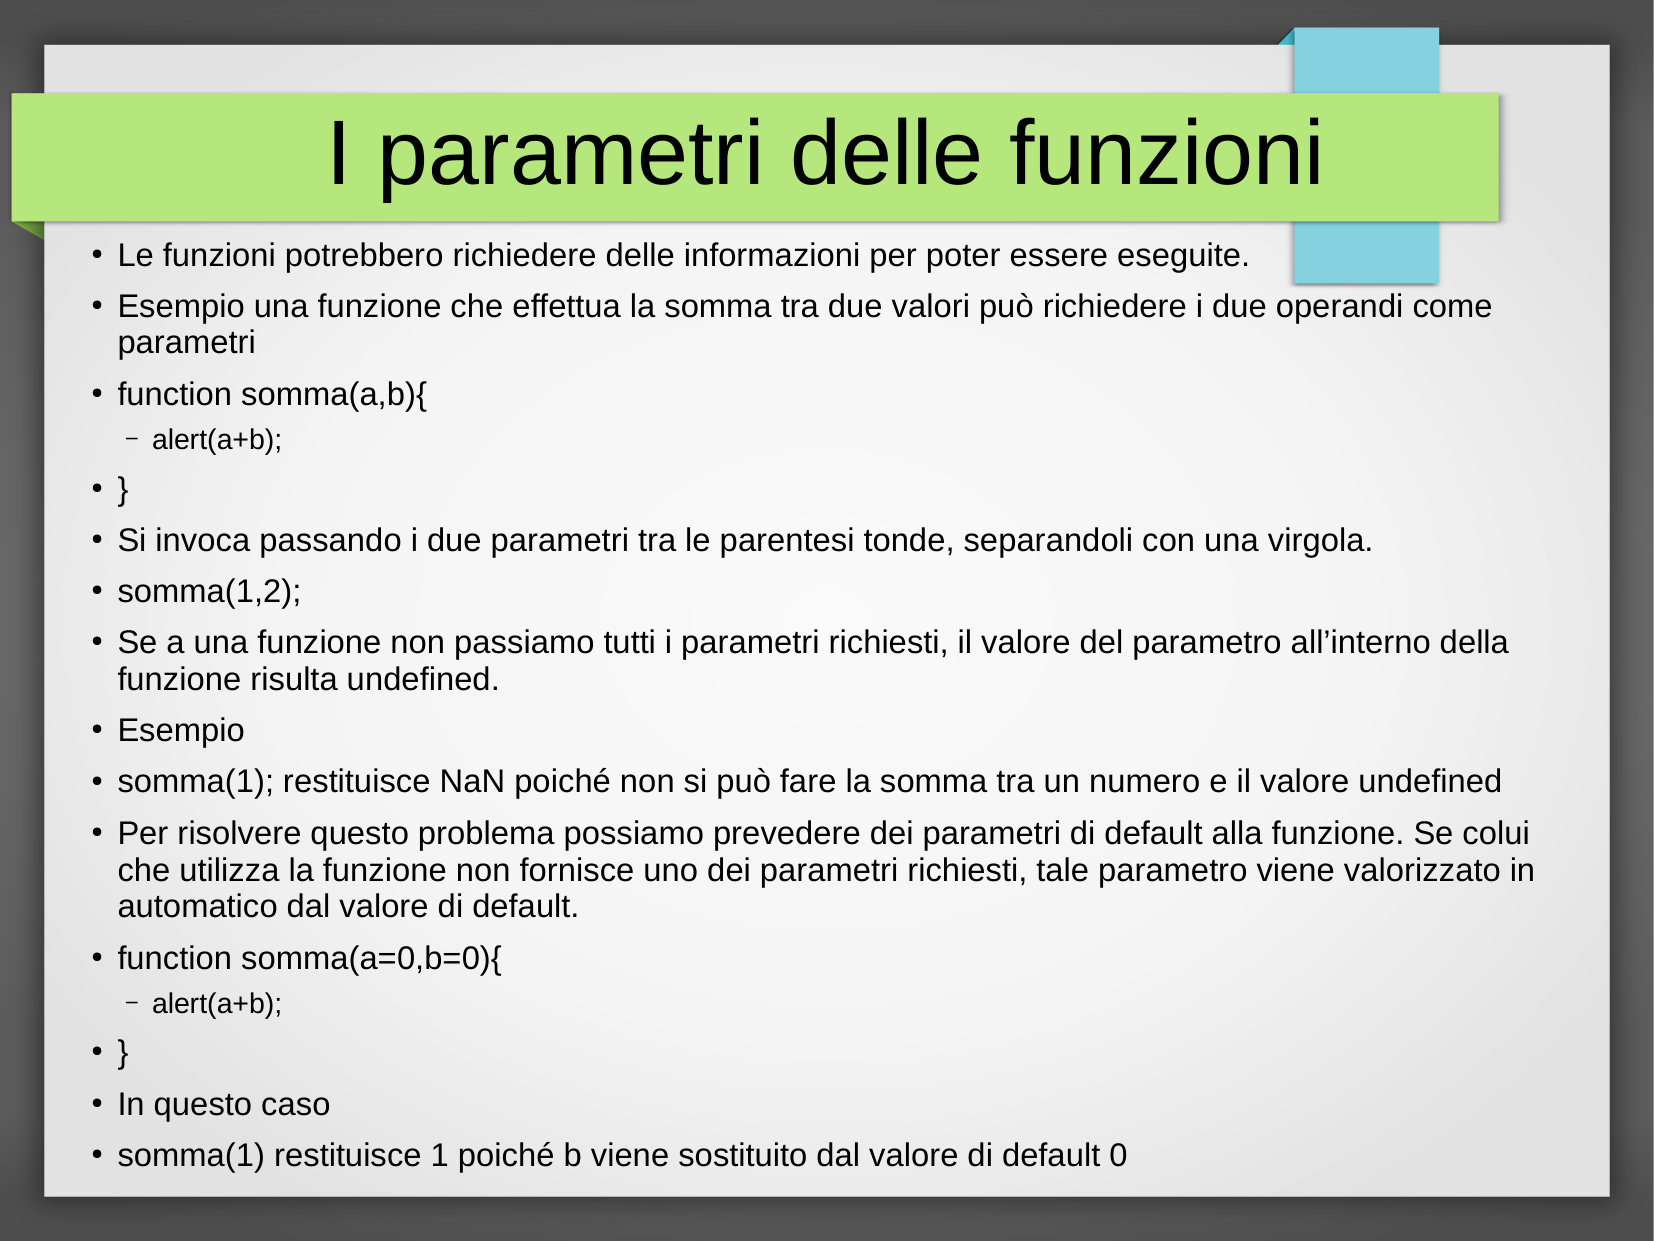

# I parametri delle funzioni
Le funzioni potrebbero richiedere delle informazioni per poter essere eseguite.
Esempio una funzione che effettua la somma tra due valori può richiedere i due operandi come parametri
function somma(a,b){
alert(a+b);
}
Si invoca passando i due parametri tra le parentesi tonde, separandoli con una virgola.
somma(1,2);
Se a una funzione non passiamo tutti i parametri richiesti, il valore del parametro all’interno della funzione risulta undefined.
Esempio
somma(1); restituisce NaN poiché non si può fare la somma tra un numero e il valore undefined
Per risolvere questo problema possiamo prevedere dei parametri di default alla funzione. Se colui che utilizza la funzione non fornisce uno dei parametri richiesti, tale parametro viene valorizzato in automatico dal valore di default.
function somma(a=0,b=0){
alert(a+b);
}
In questo caso
somma(1) restituisce 1 poiché b viene sostituito dal valore di default 0